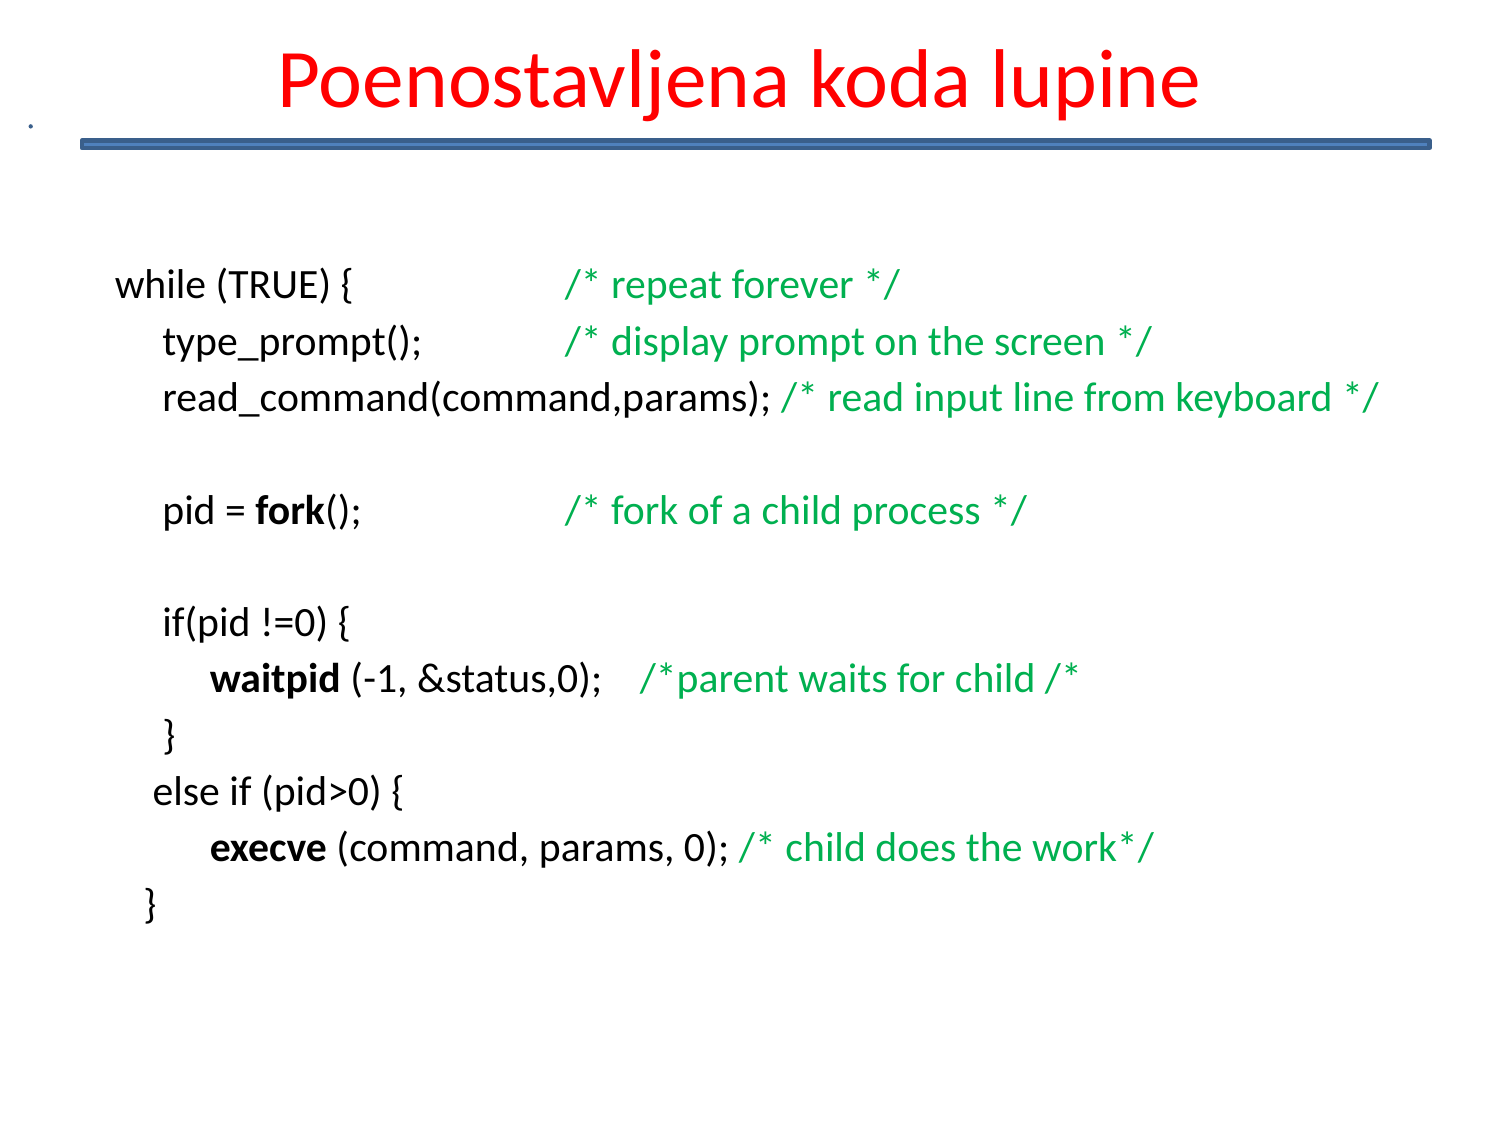

# Poenostavljena koda lupine
while (TRUE) {			/* repeat forever */
 type_prompt(); 		/* display prompt on the screen */
 read_command(command,params); /* read input line from keyboard */
 pid = fork();			/* fork of a child process */
 if(pid !=0) {
 waitpid (-1, &status,0); 	/*parent waits for child /*
 }
 else if (pid>0) {
 execve (command, params, 0); /* child does the work*/
 }